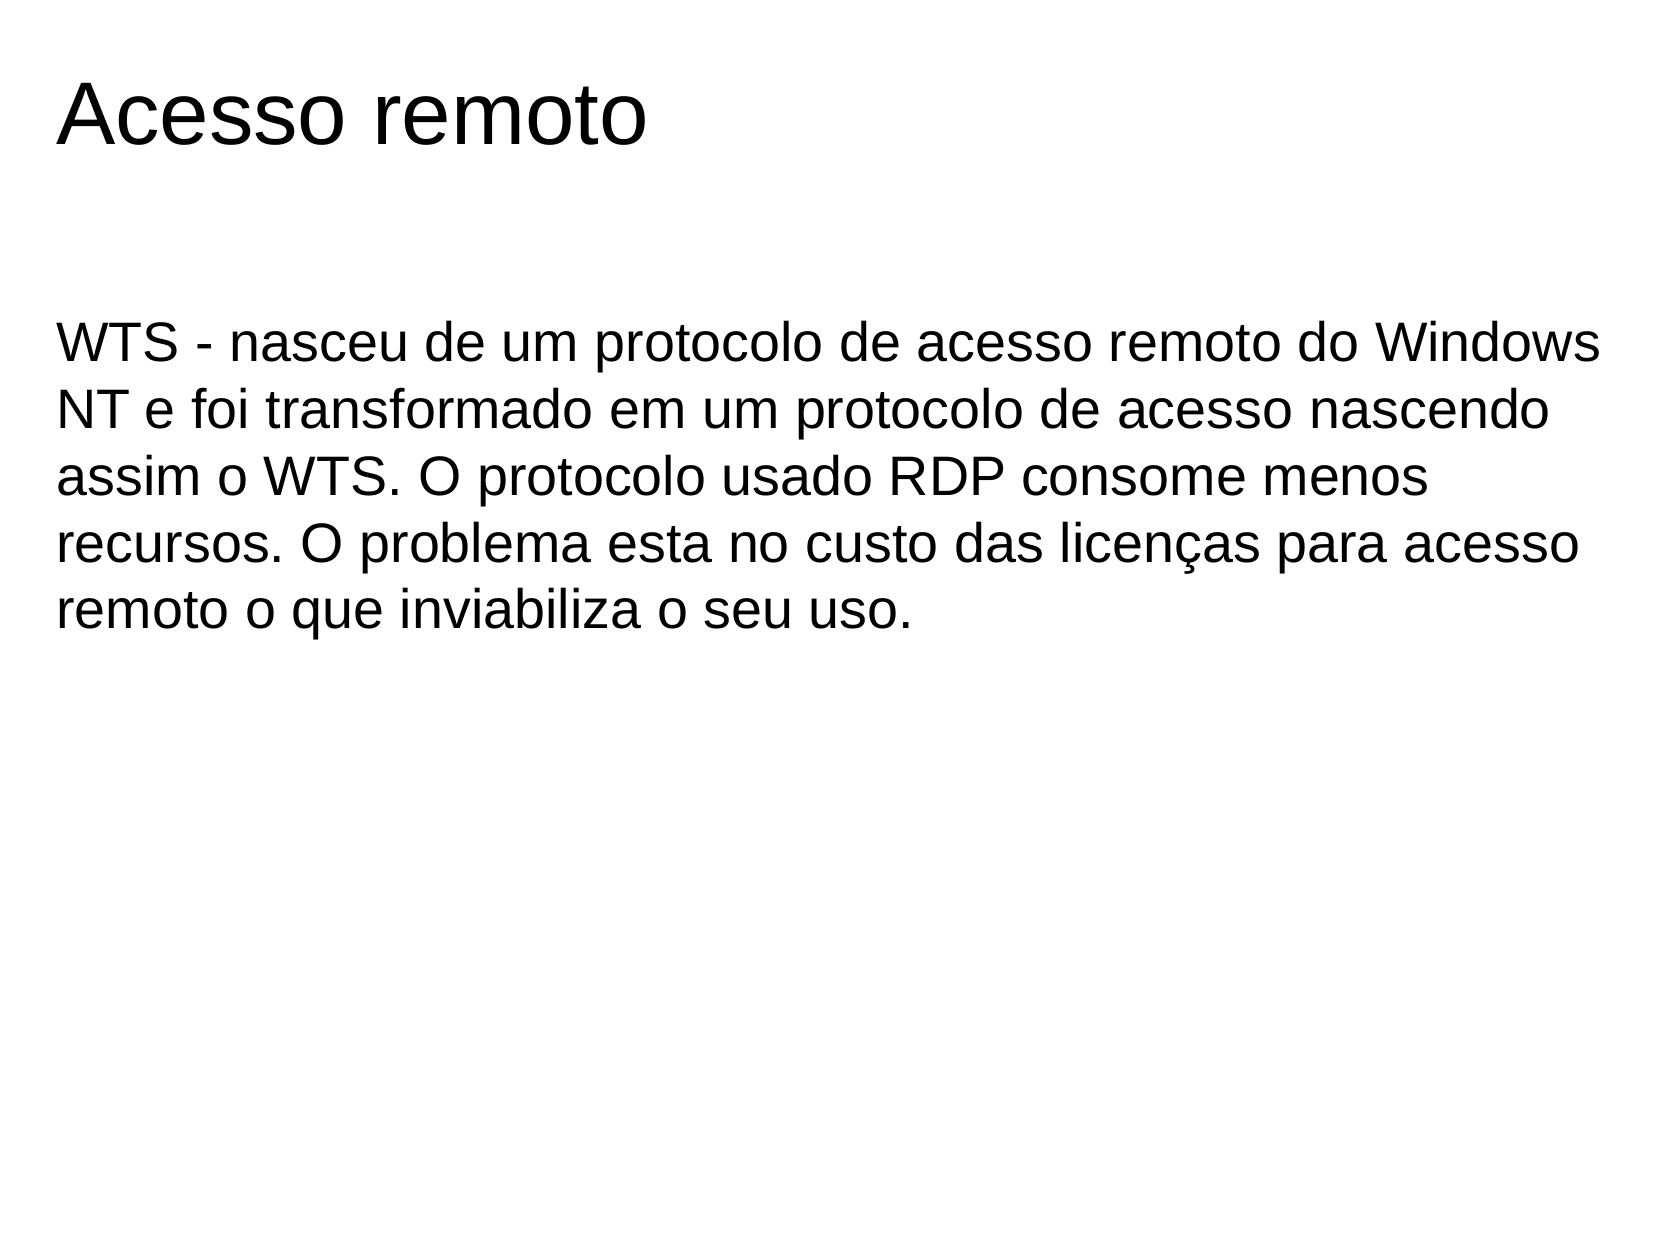

# Acesso remoto
WTS - nasceu de um protocolo de acesso remoto do Windows NT e foi transformado em um protocolo de acesso nascendo assim o WTS. O protocolo usado RDP consome menos recursos. O problema esta no custo das licenças para acesso remoto o que inviabiliza o seu uso.